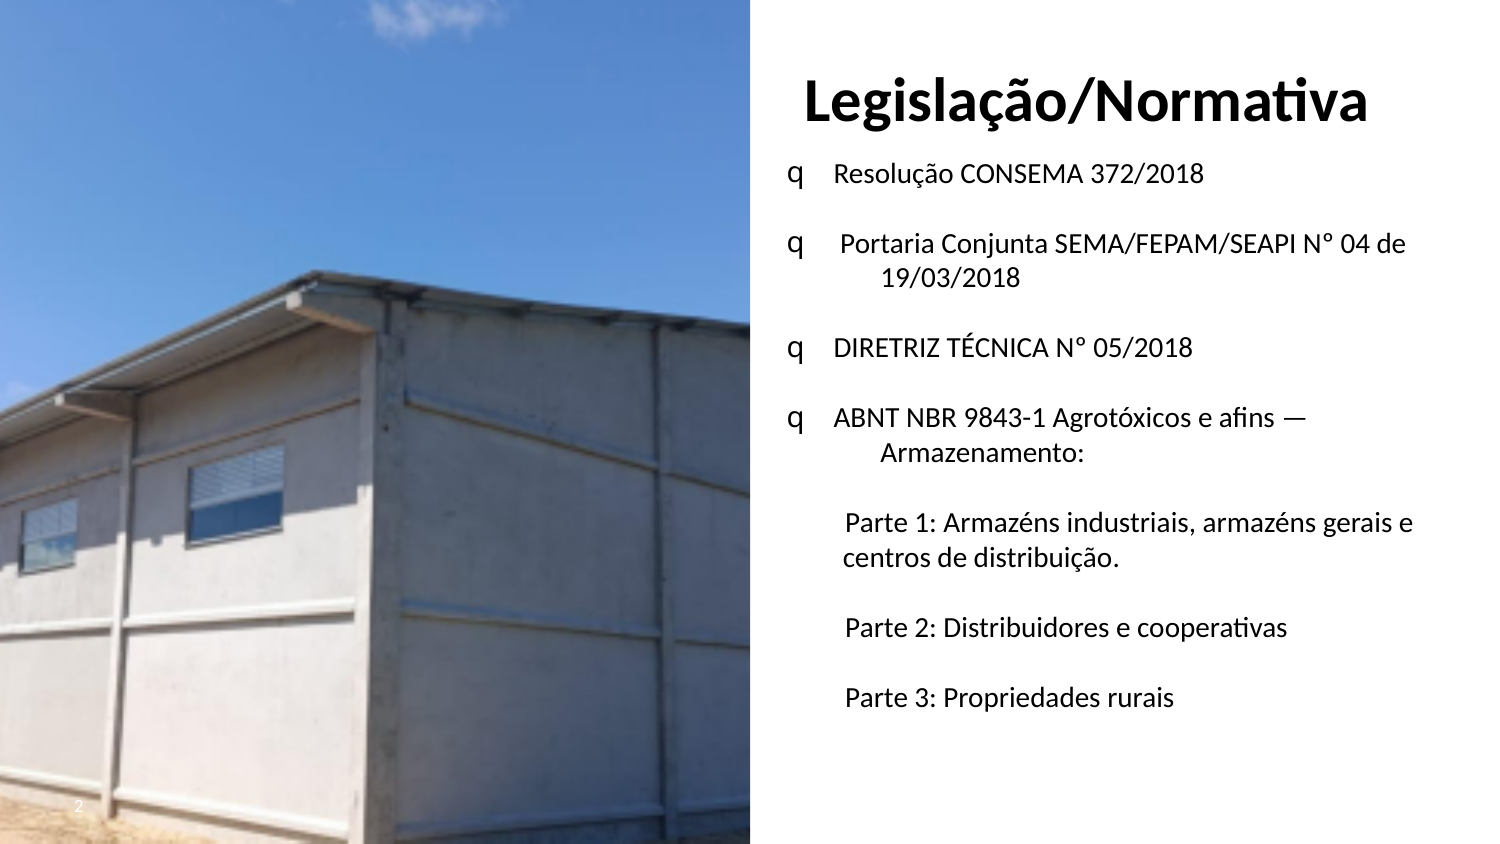

Legislação/Normativa
Resolução CONSEMA 372/2018
 Portaria Conjunta SEMA/FEPAM/SEAPI Nº 04 de 19/03/2018​
DIRETRIZ TÉCNICA Nº 05/2018
ABNT NBR 9843-1 Agrotóxicos e afins — Armazenamento:
  Parte 1: Armazéns industriais, armazéns gerais e centros de distribuição.
  Parte 2: Distribuidores e cooperativas
  Parte 3: Propriedades rurais